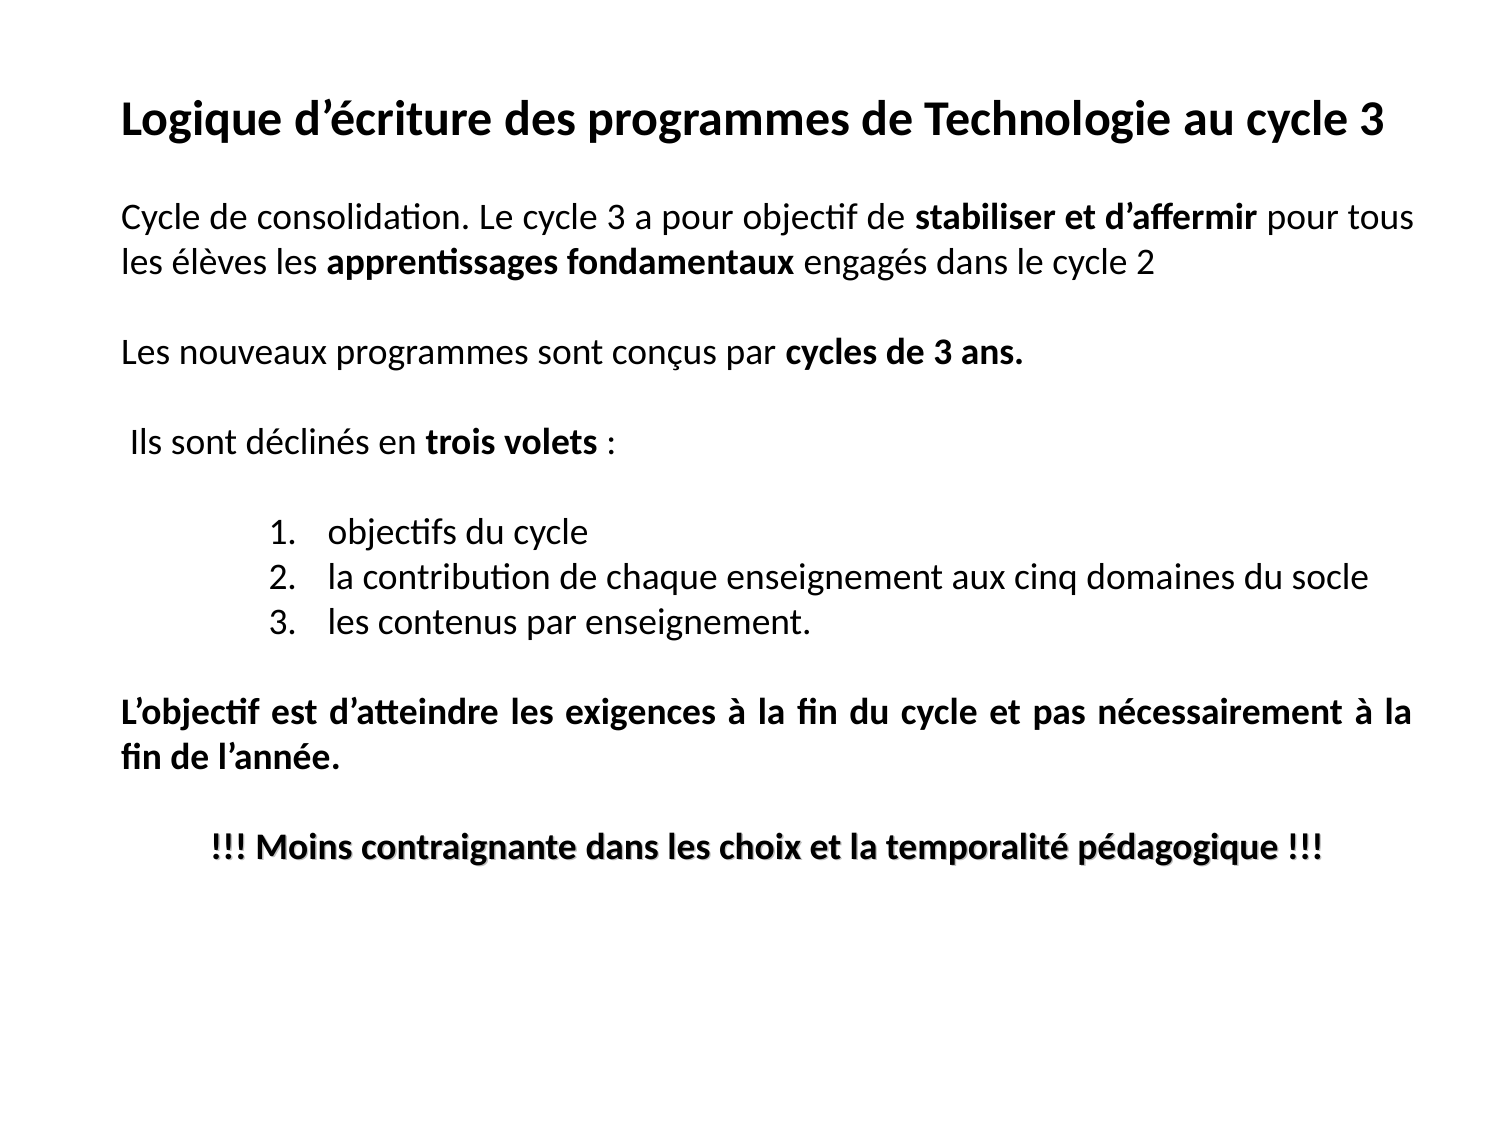

Logique d’écriture des programmes de Technologie au cycle 3
Cycle de consolidation. Le cycle 3 a pour objectif de stabiliser et d’affermir pour tous les élèves les apprentissages fondamentaux engagés dans le cycle 2
Les nouveaux programmes sont conçus par cycles de 3 ans.
 Ils sont déclinés en trois volets :
objectifs du cycle
la contribution de chaque enseignement aux cinq domaines du socle
les contenus par enseignement.
L’objectif est d’atteindre les exigences à la fin du cycle et pas nécessairement à la fin de l’année.
!!! Moins contraignante dans les choix et la temporalité pédagogique !!!